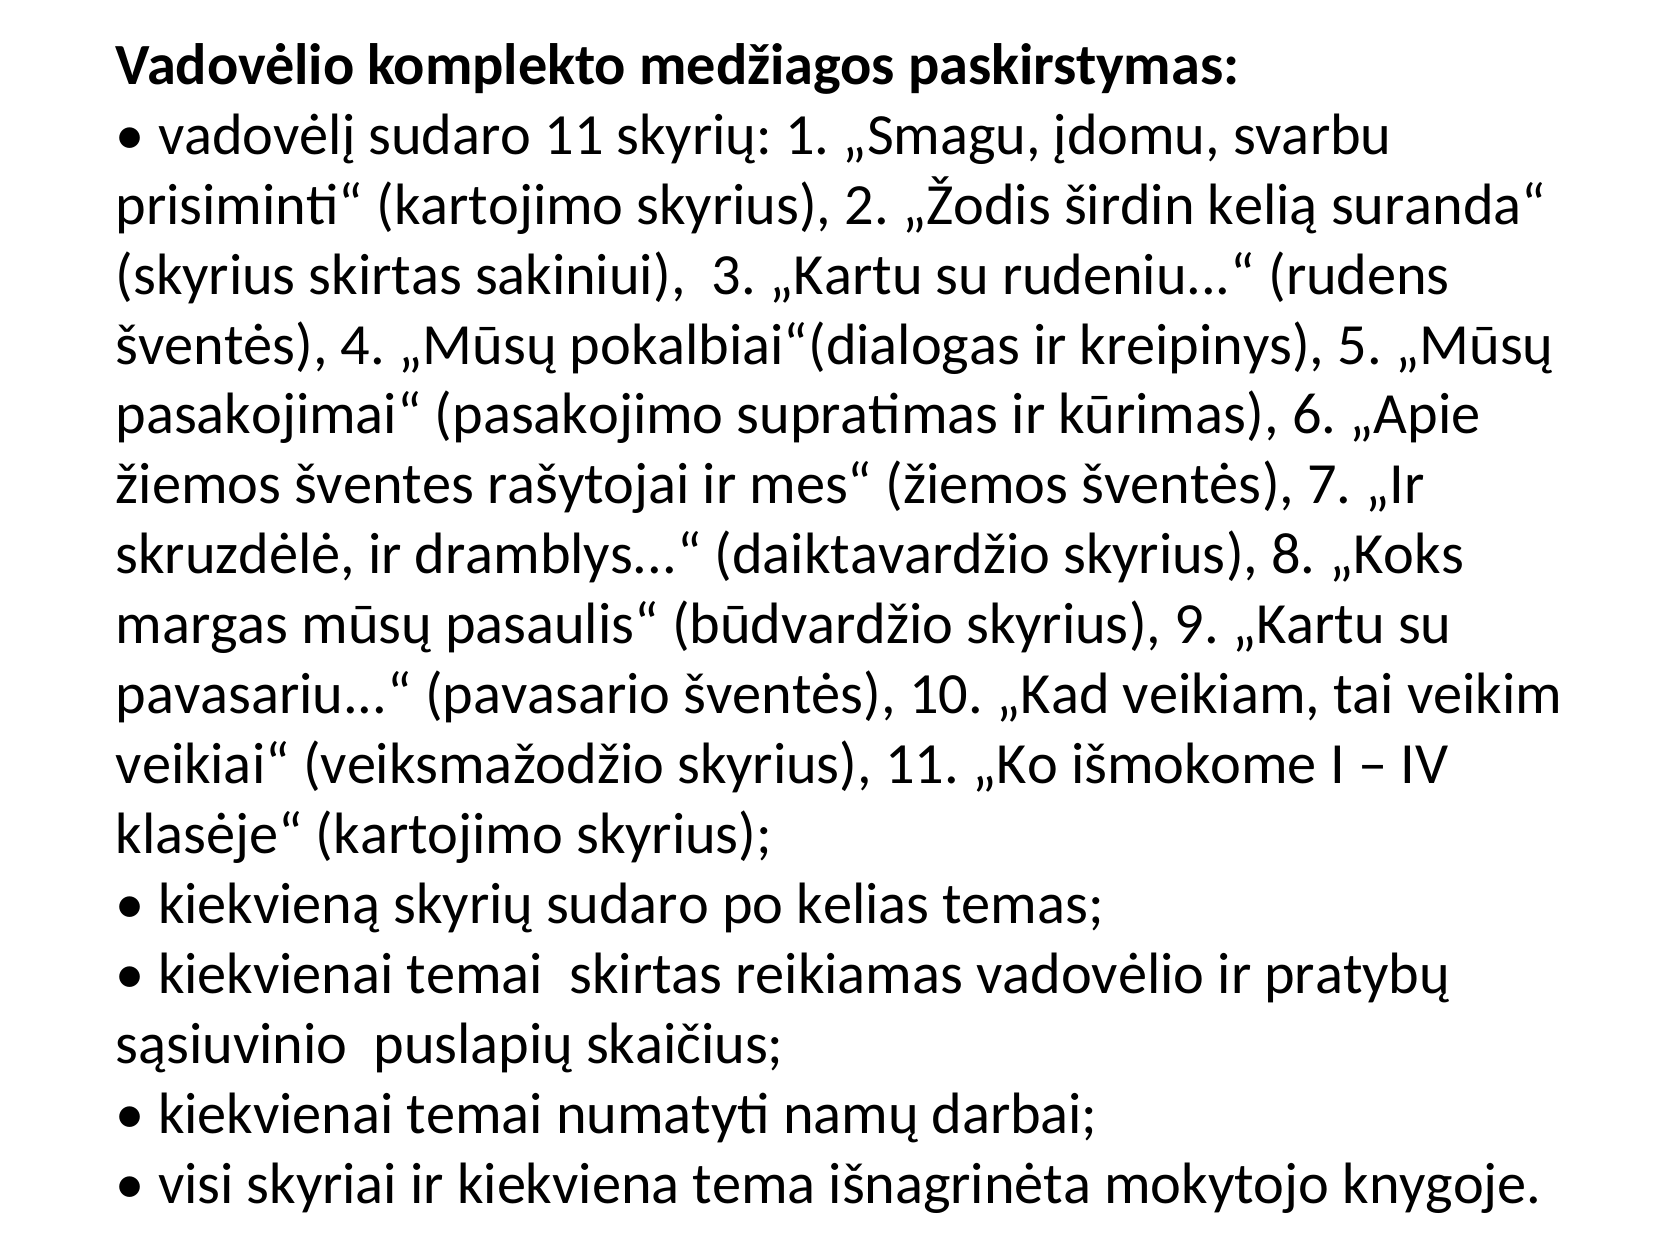

Vadovėlio komplekto medžiagos paskirstymas:
• vadovėlį sudaro 11 skyrių: 1. „Smagu, įdomu, svarbu prisiminti“ (kartojimo skyrius), 2. „Žodis širdin kelią suranda“ (skyrius skirtas sakiniui), 3. „Kartu su rudeniu...“ (rudens šventės), 4. „Mūsų pokalbiai“(dialogas ir kreipinys), 5. „Mūsų pasakojimai“ (pasakojimo supratimas ir kūrimas), 6. „Apie žiemos šventes rašytojai ir mes“ (žiemos šventės), 7. „Ir skruzdėlė, ir dramblys...“ (daiktavardžio skyrius), 8. „Koks margas mūsų pasaulis“ (būdvardžio skyrius), 9. „Kartu su pavasariu...“ (pavasario šventės), 10. „Kad veikiam, tai veikim veikiai“ (veiksmažodžio skyrius), 11. „Ko išmokome I – IV klasėje“ (kartojimo skyrius);
• kiekvieną skyrių sudaro po kelias temas;
• kiekvienai temai skirtas reikiamas vadovėlio ir pratybų sąsiuvinio puslapių skaičius;
• kiekvienai temai numatyti namų darbai;
• visi skyriai ir kiekviena tema išnagrinėta mokytojo knygoje.